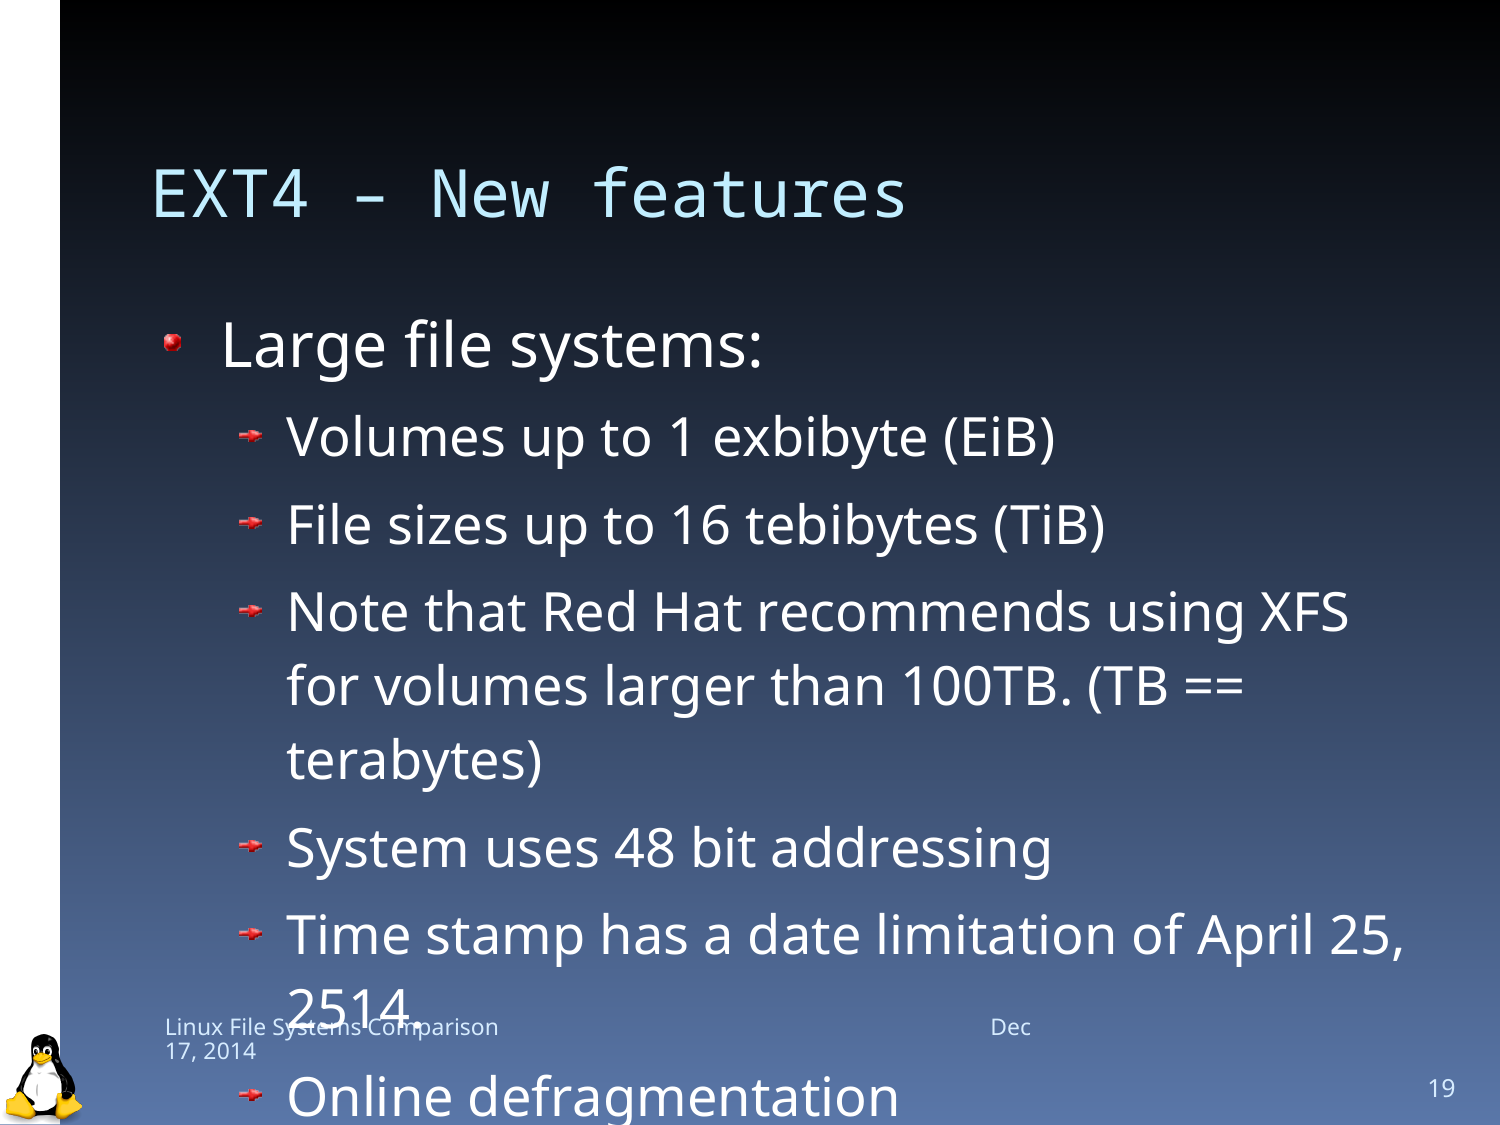

# EXT4 – New features
Large file systems:
Volumes up to 1 exbibyte (EiB)
File sizes up to 16 tebibytes (TiB)
Note that Red Hat recommends using XFS for volumes larger than 100TB. (TB == terabytes)
System uses 48 bit addressing
Time stamp has a date limitation of April 25, 2514.
Online defragmentation
Linux File Systems Comparison Dec 17, 2014
Dec 17, 2014
19